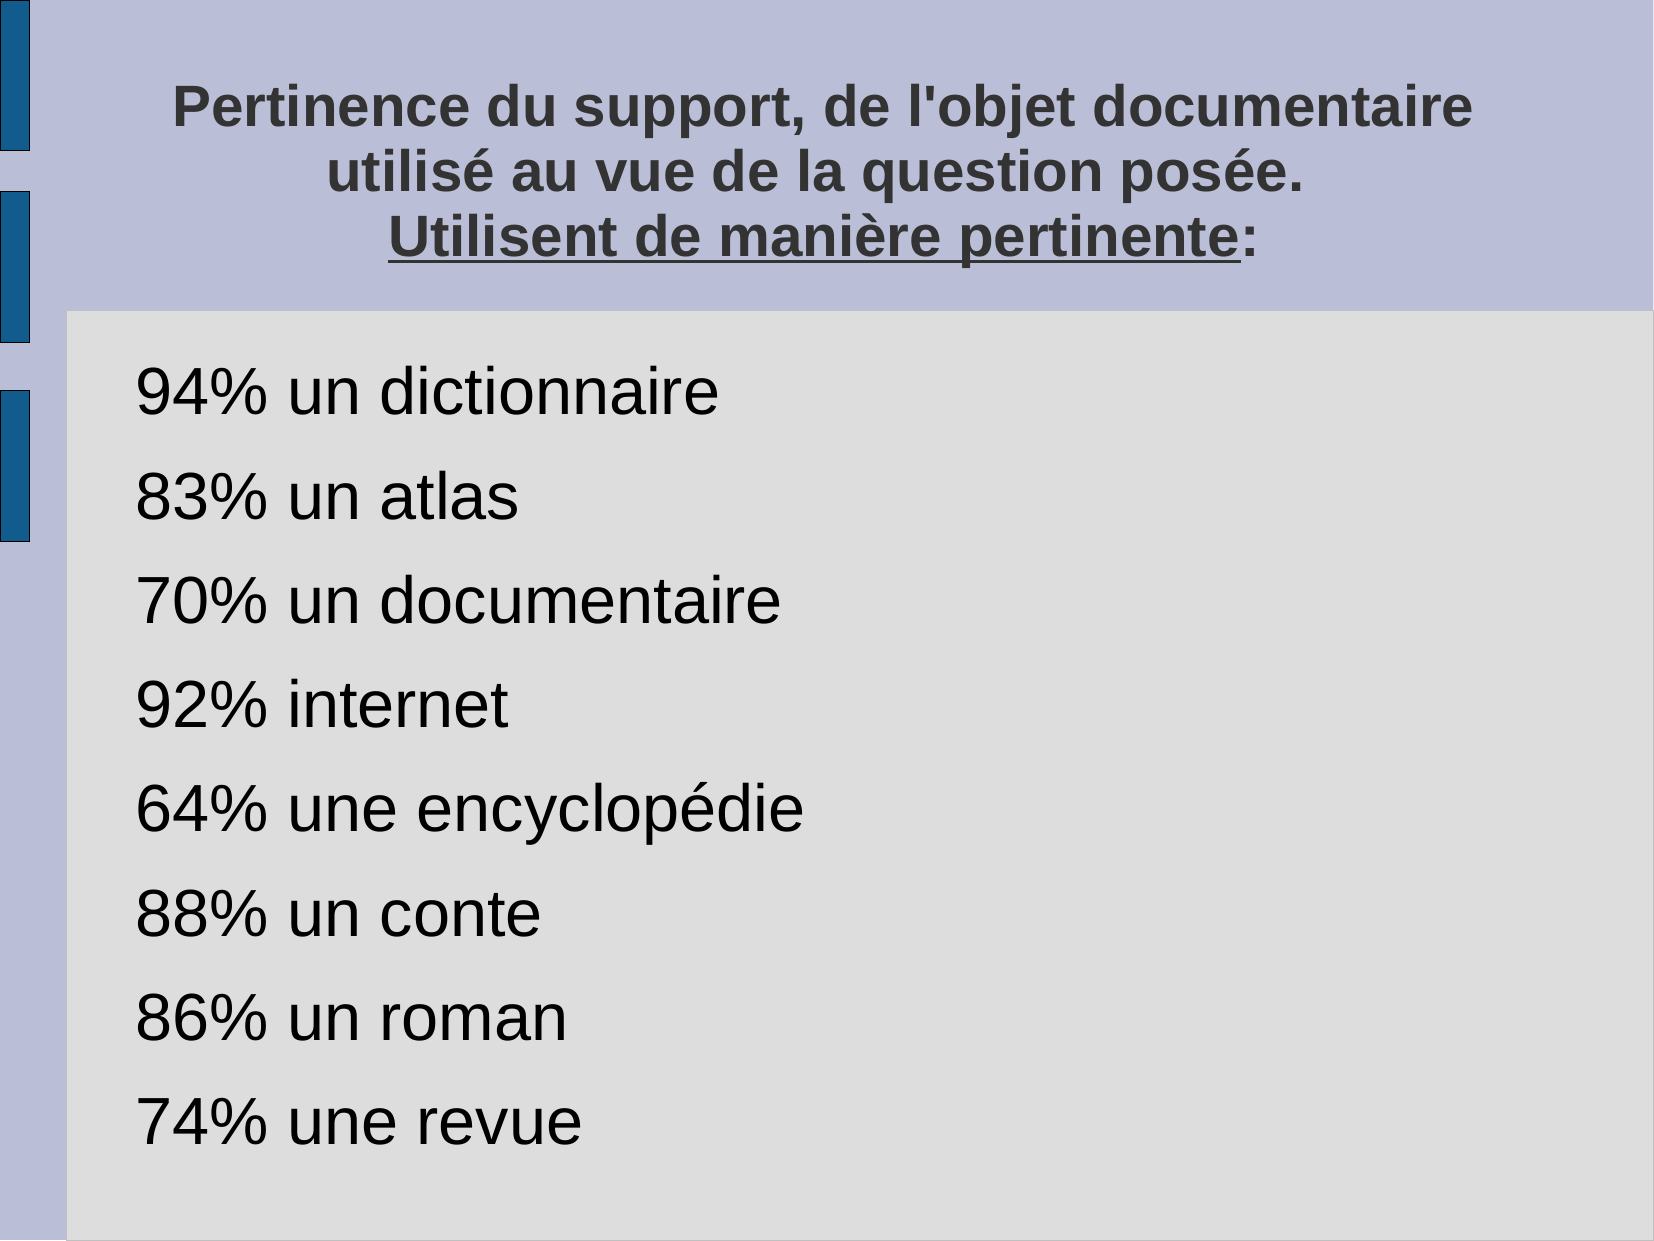

# Pertinence du support, de l'objet documentaire utilisé au vue de la question posée. Utilisent de manière pertinente:
94% un dictionnaire
83% un atlas
70% un documentaire
92% internet
64% une encyclopédie
88% un conte
86% un roman
74% une revue